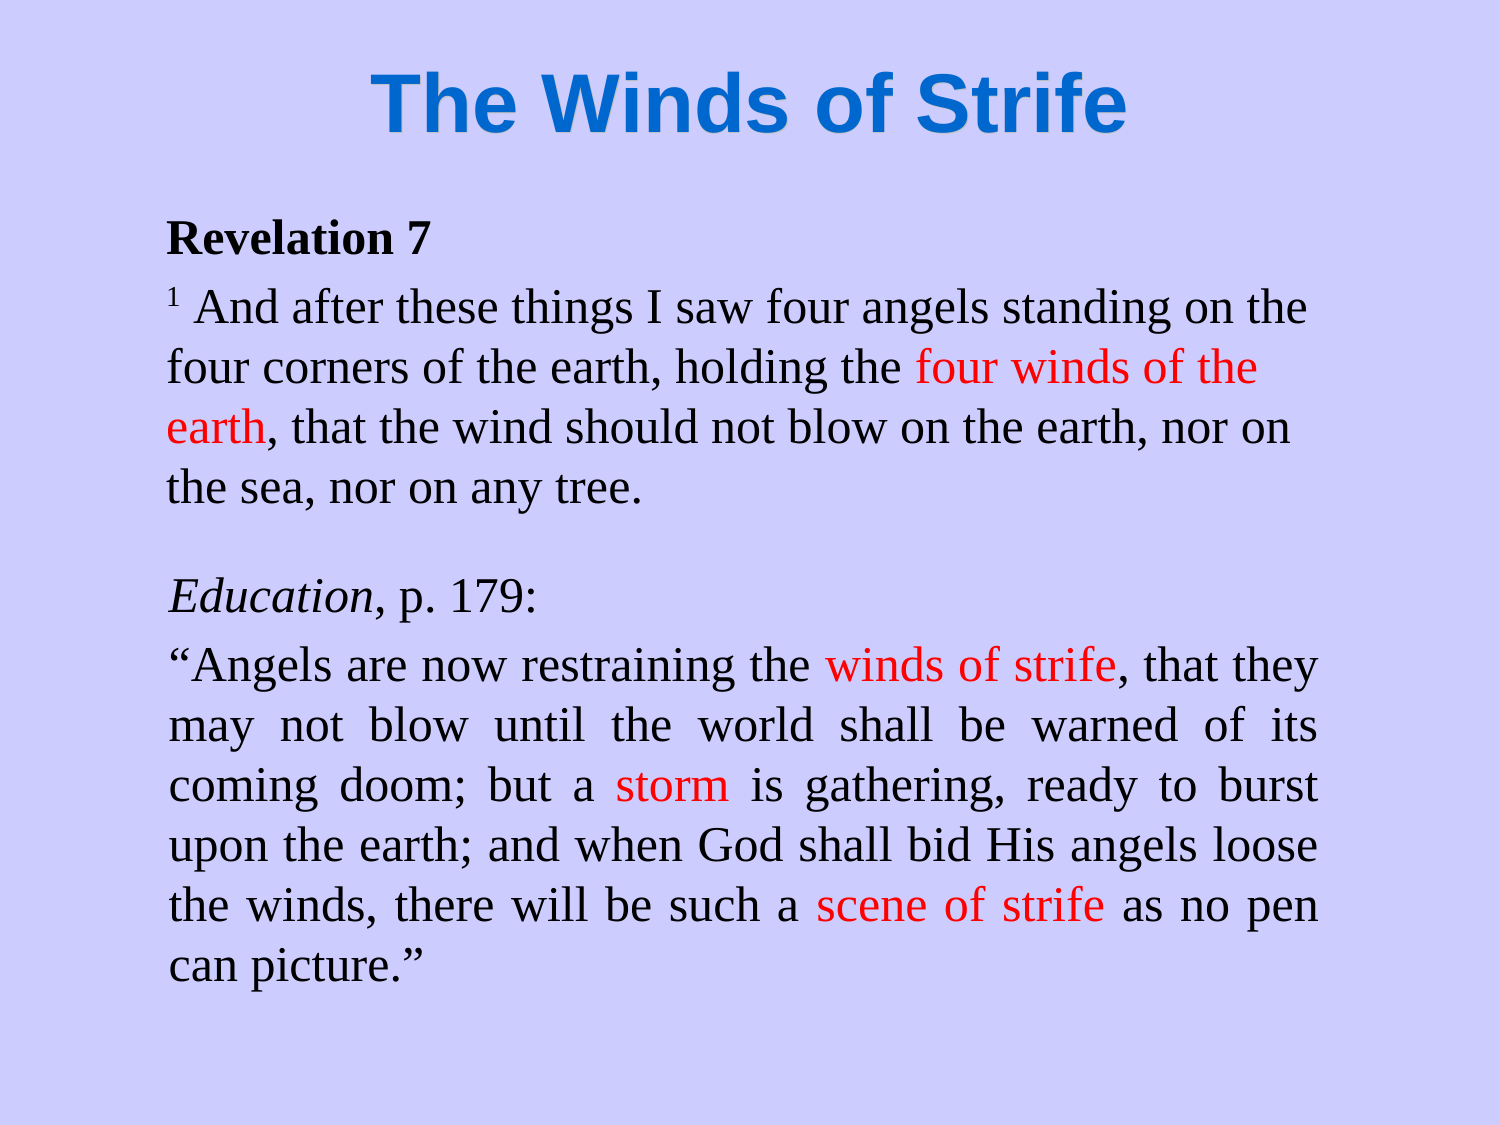

The Winds of Strife
Revelation 7
1 And after these things I saw four angels standing on the four corners of the earth, holding the four winds of the earth, that the wind should not blow on the earth, nor on the sea, nor on any tree.
Education, p. 179:
“Angels are now restraining the winds of strife, that they may not blow until the world shall be warned of its coming doom; but a storm is gathering, ready to burst upon the earth; and when God shall bid His angels loose the winds, there will be such a scene of strife as no pen can picture.”